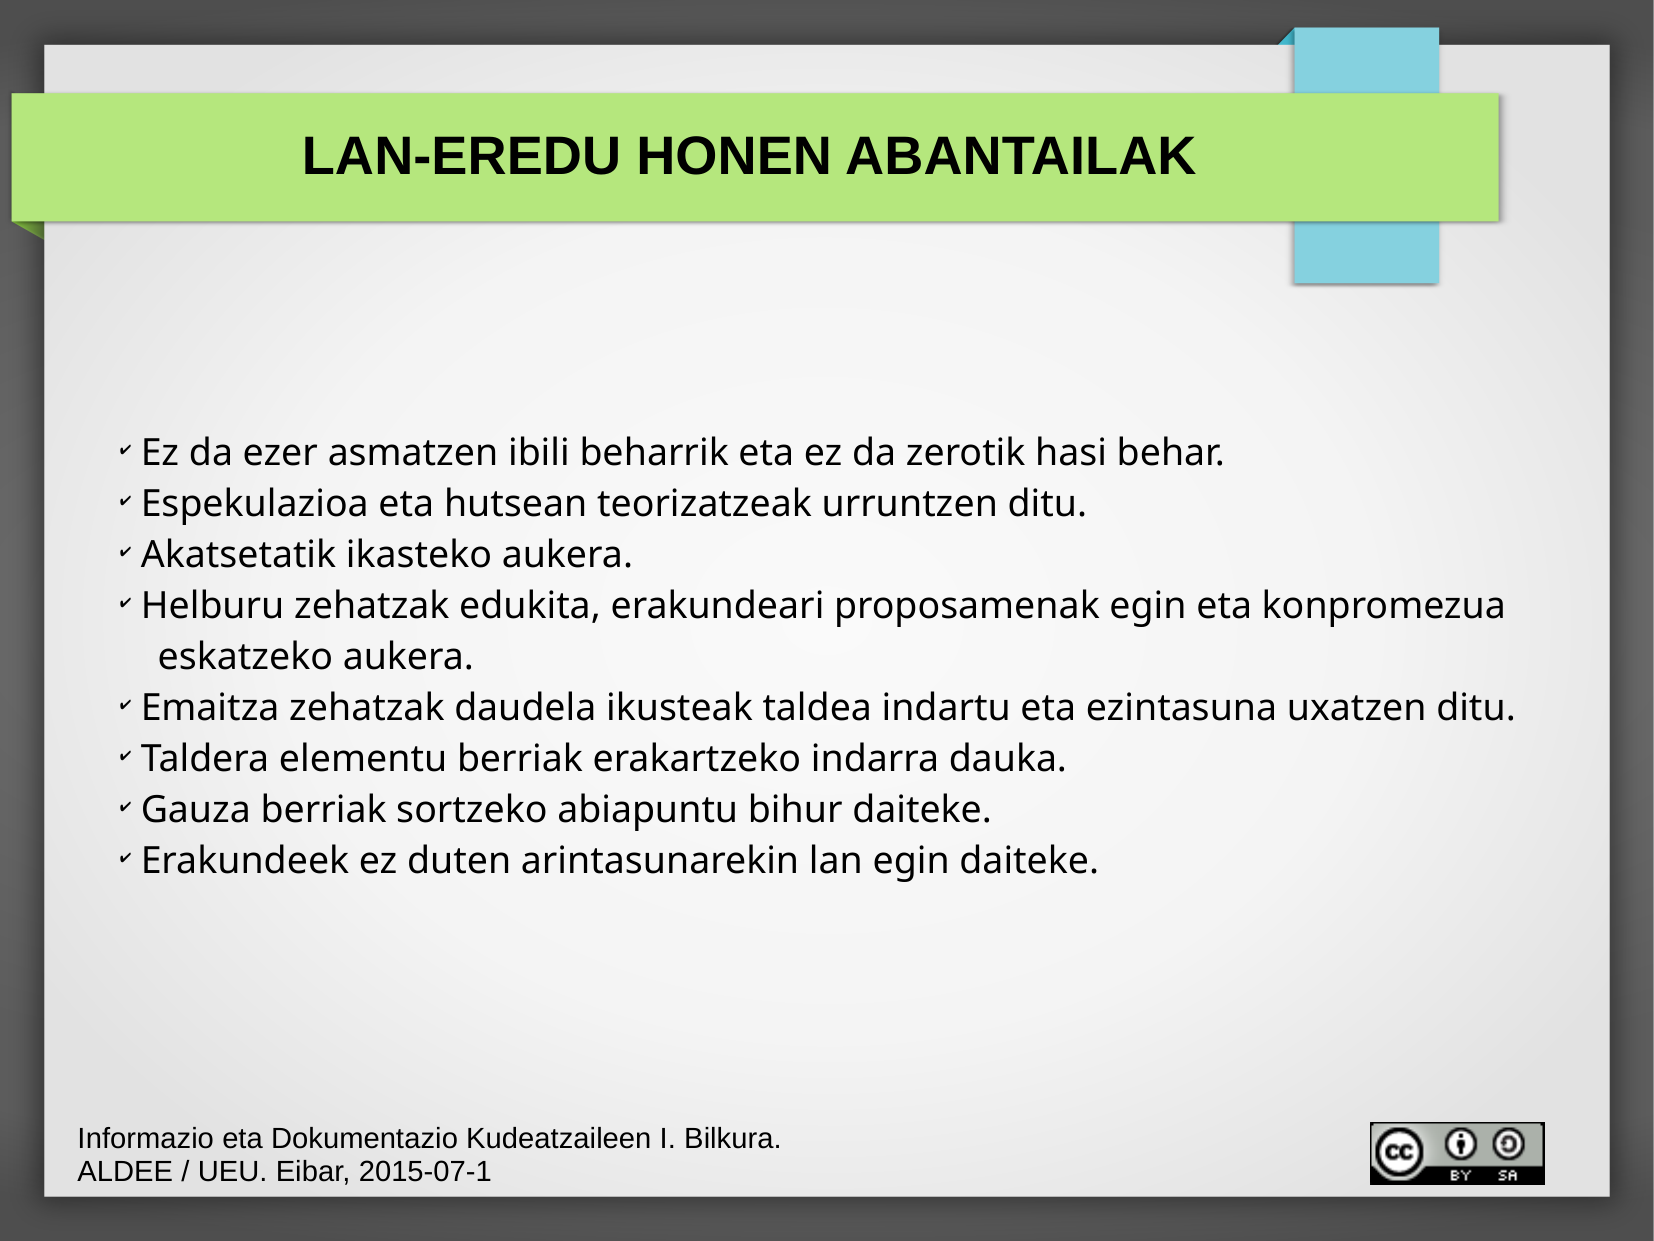

LAN-EREDU HONEN ABANTAILAK
# Ez da ezer asmatzen ibili beharrik eta ez da zerotik hasi behar.
 Espekulazioa eta hutsean teorizatzeak urruntzen ditu.
 Akatsetatik ikasteko aukera.
 Helburu zehatzak edukita, erakundeari proposamenak egin eta konpromezua eskatzeko aukera.
 Emaitza zehatzak daudela ikusteak taldea indartu eta ezintasuna uxatzen ditu.
 Taldera elementu berriak erakartzeko indarra dauka.
 Gauza berriak sortzeko abiapuntu bihur daiteke.
 Erakundeek ez duten arintasunarekin lan egin daiteke.
Informazio eta Dokumentazio Kudeatzaileen I. Bilkura.
ALDEE / UEU. Eibar, 2015-07-1